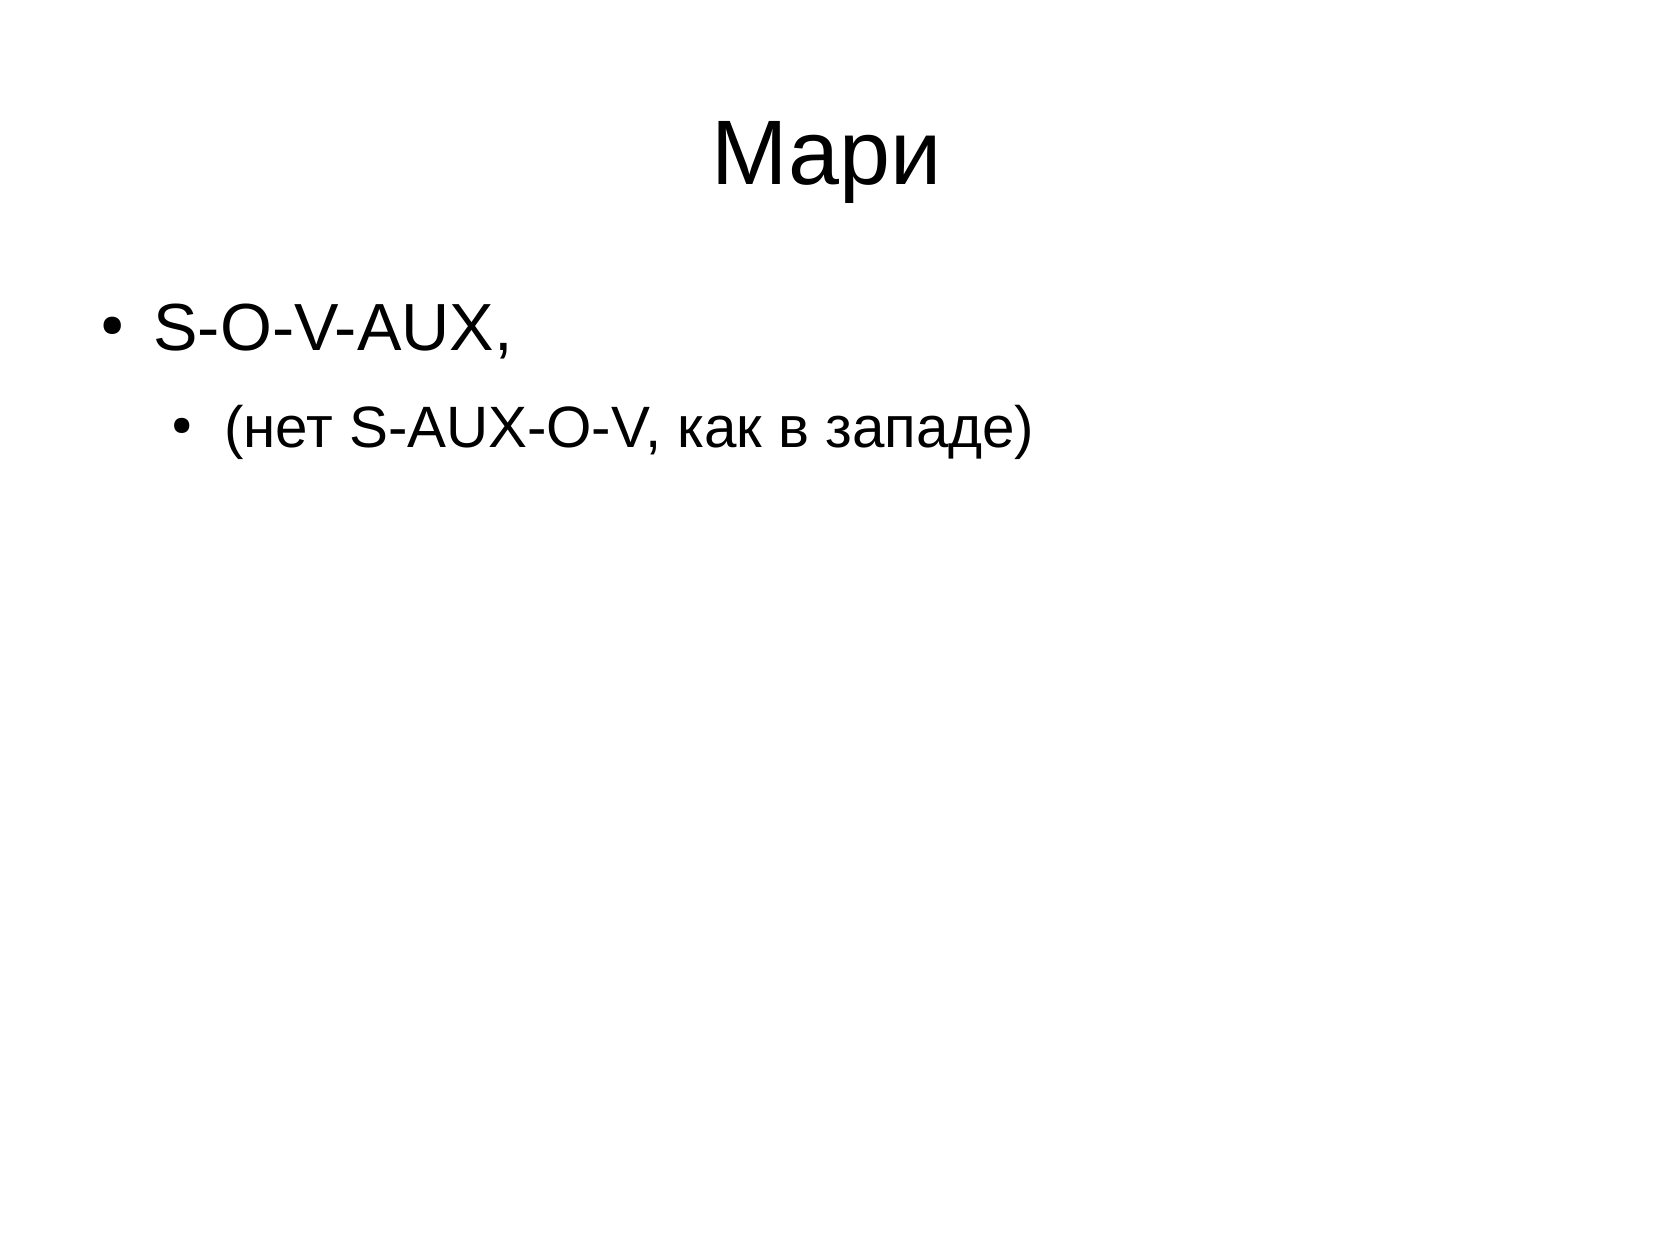

# Мари
S-O-V-AUX,
(нет S-AUX-O-V, как в западе)